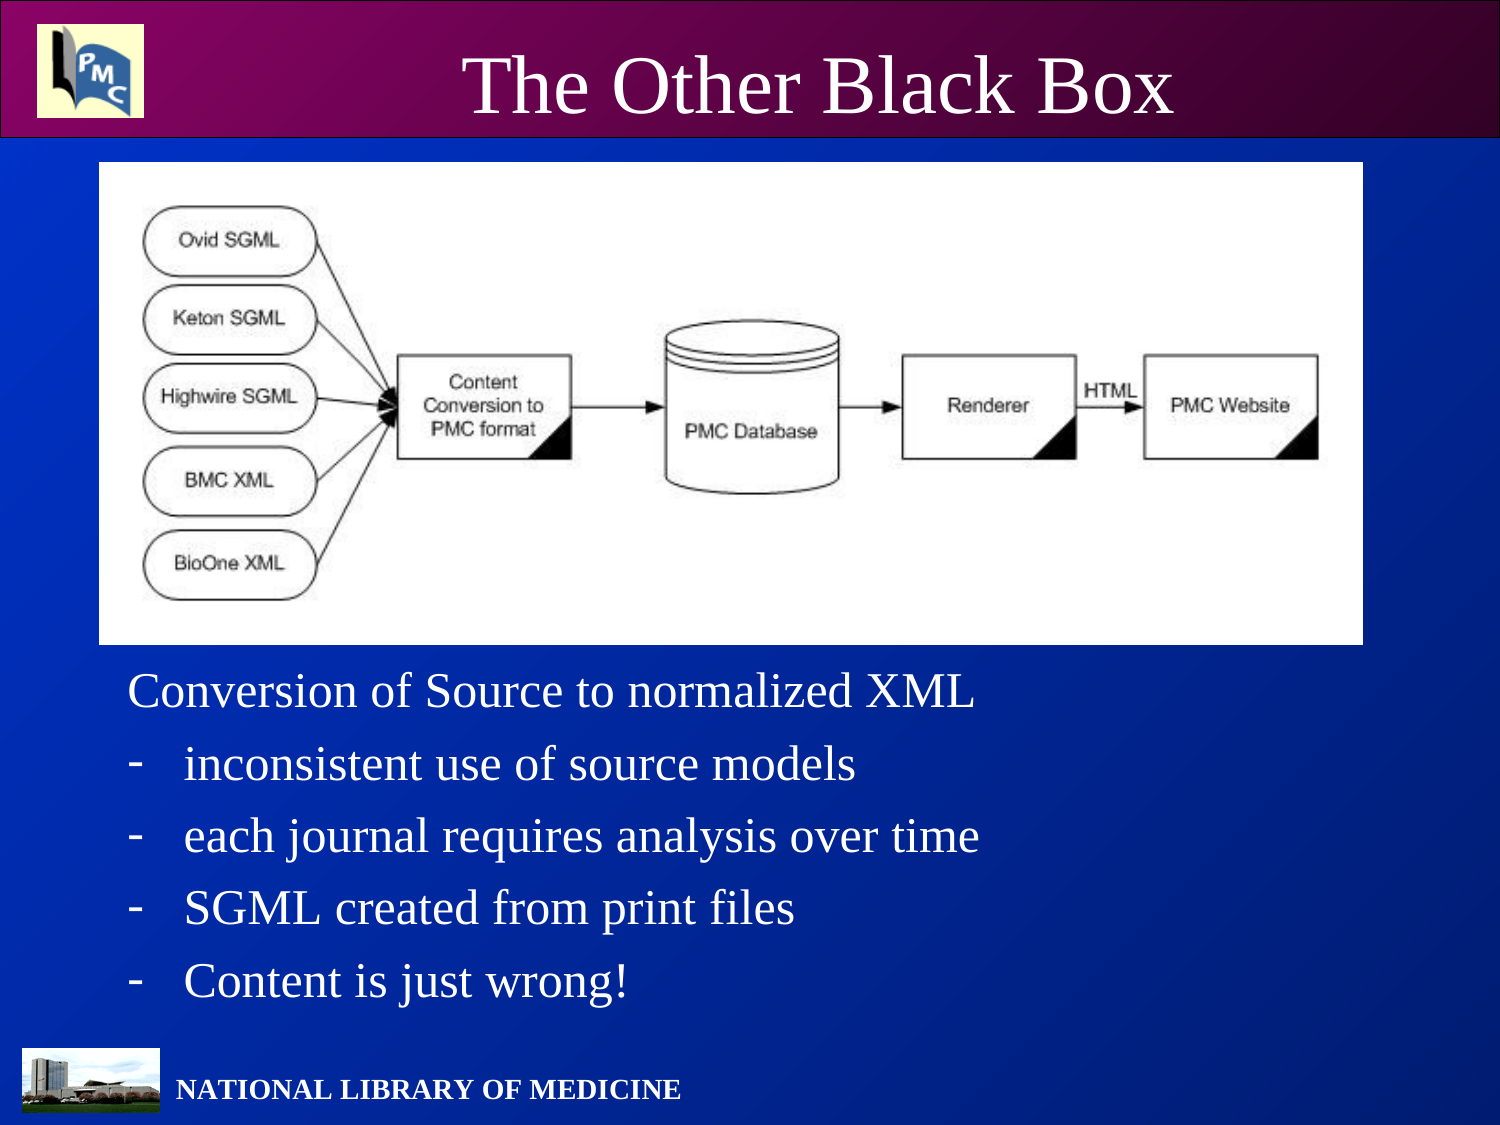

# The Other Black Box
Conversion of Source to normalized XML
inconsistent use of source models
each journal requires analysis over time
SGML created from print files
Content is just wrong!